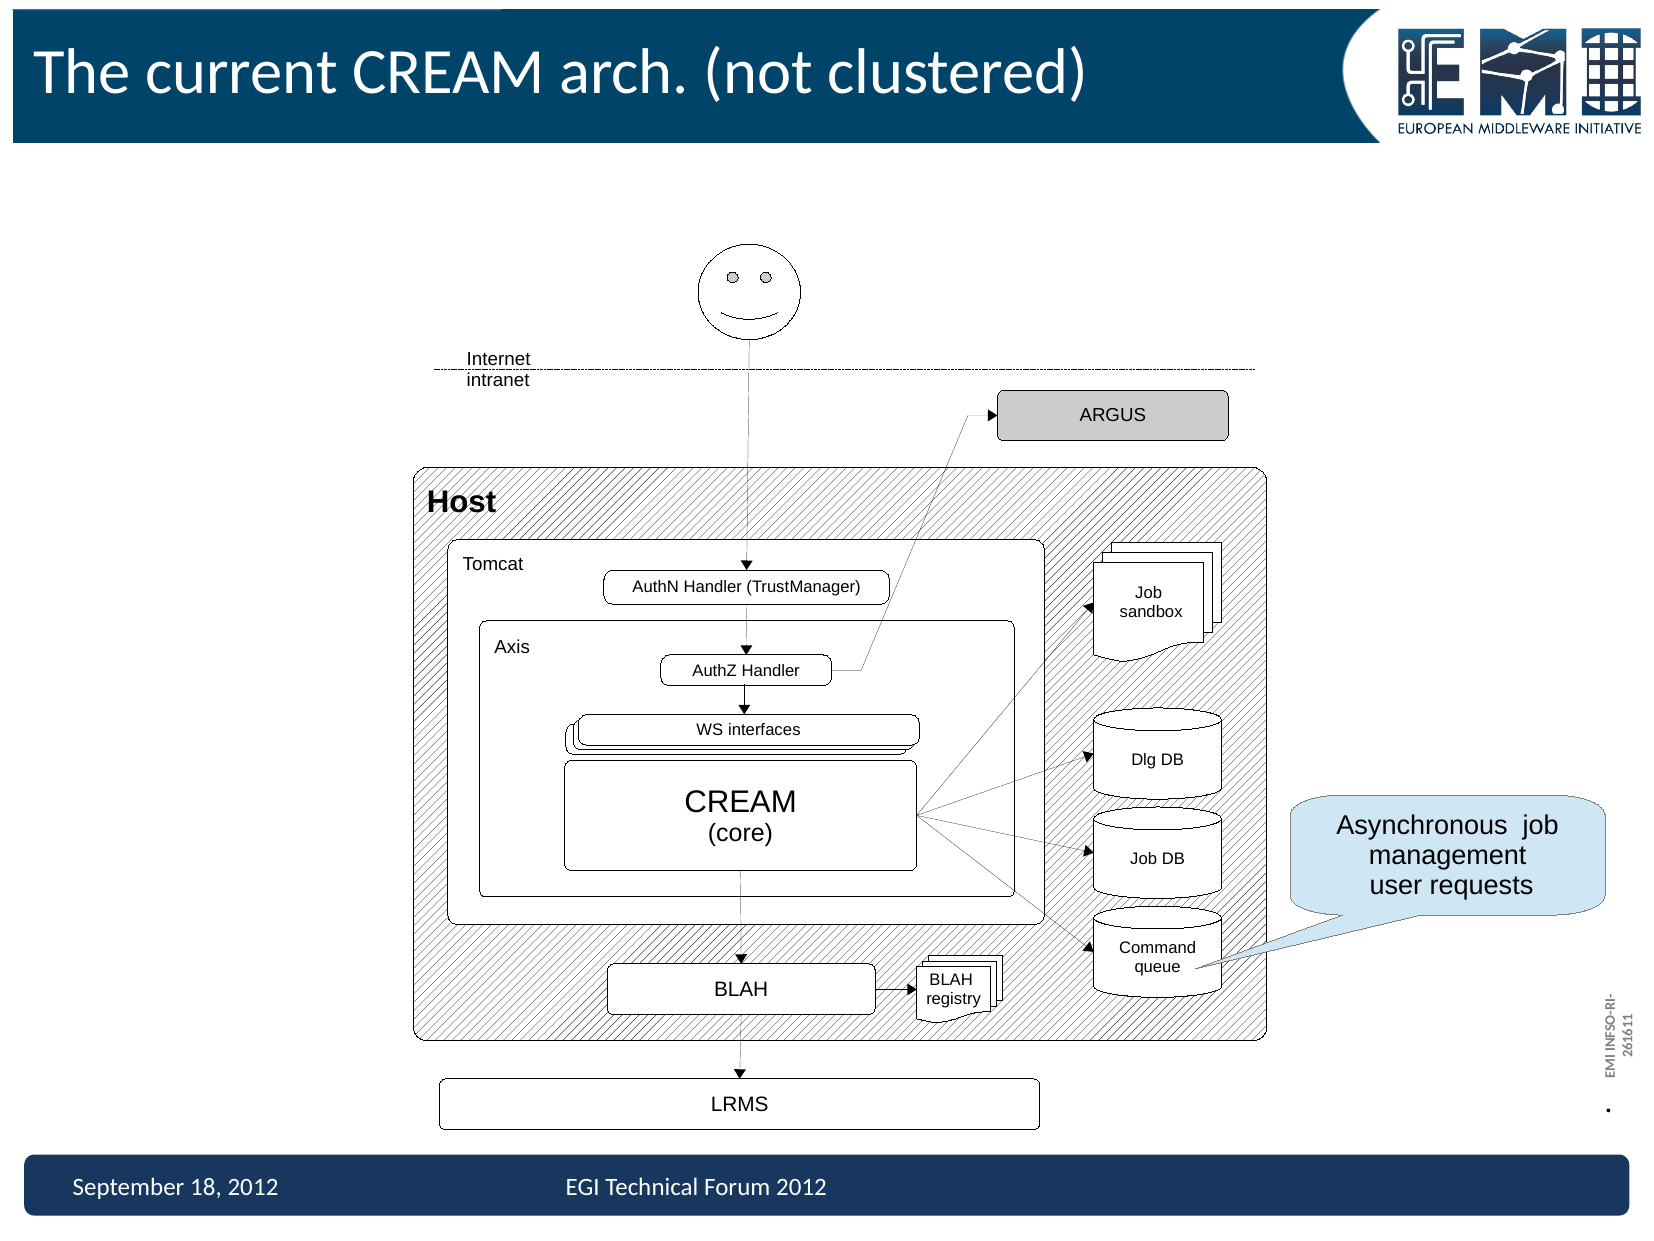

# The current CREAM arch. (not clustered)
Internet
intranet
ARGUS
Host
Job
 sandbox
Tomcat
AuthN Handler (TrustManager)
Axis
AuthZ Handler
Dlg DB
WS interfaces
CREAM
(core)
Asynchronous job
management
 user requests
Job DB
Command
queue
BLAH
registry
BLAH
LRMS